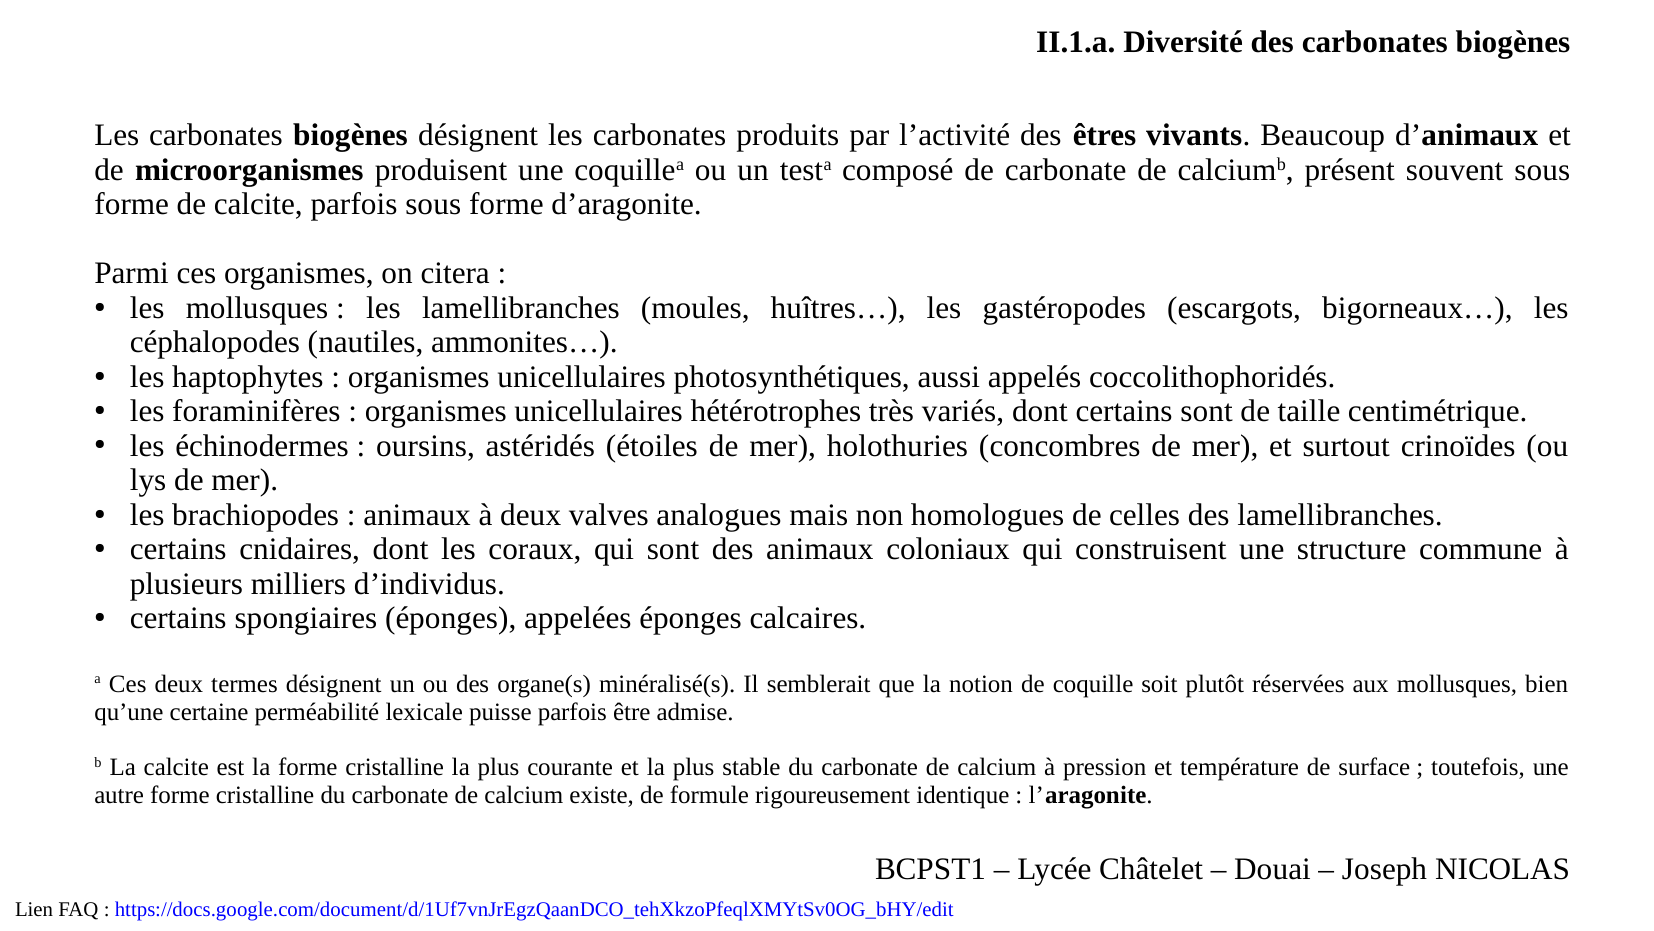

II.1.a. Diversité des carbonates biogènes
Les carbonates biogènes désignent les carbonates produits par l’activité des êtres vivants. Beaucoup d’animaux et de microorganismes produisent une coquillea ou un testa composé de carbonate de calciumb, présent souvent sous forme de calcite, parfois sous forme d’aragonite.
Parmi ces organismes, on citera :
les mollusques : les lamellibranches (moules, huîtres…), les gastéropodes (escargots, bigorneaux…), les céphalopodes (nautiles, ammonites…).
les haptophytes : organismes unicellulaires photosynthétiques, aussi appelés coccolithophoridés.
les foraminifères : organismes unicellulaires hétérotrophes très variés, dont certains sont de taille centimétrique.
les échinodermes : oursins, astéridés (étoiles de mer), holothuries (concombres de mer), et surtout crinoïdes (ou lys de mer).
les brachiopodes : animaux à deux valves analogues mais non homologues de celles des lamellibranches.
certains cnidaires, dont les coraux, qui sont des animaux coloniaux qui construisent une structure commune à plusieurs milliers d’individus.
certains spongiaires (éponges), appelées éponges calcaires.
a Ces deux termes désignent un ou des organe(s) minéralisé(s). Il semblerait que la notion de coquille soit plutôt réservées aux mollusques, bien qu’une certaine perméabilité lexicale puisse parfois être admise.
b La calcite est la forme cristalline la plus courante et la plus stable du carbonate de calcium à pression et température de surface ; toutefois, une autre forme cristalline du carbonate de calcium existe, de formule rigoureusement identique : l’aragonite.
BCPST1 – Lycée Châtelet – Douai – Joseph NICOLAS
Lien FAQ : https://docs.google.com/document/d/1Uf7vnJrEgzQaanDCO_tehXkzoPfeqlXMYtSv0OG_bHY/edit